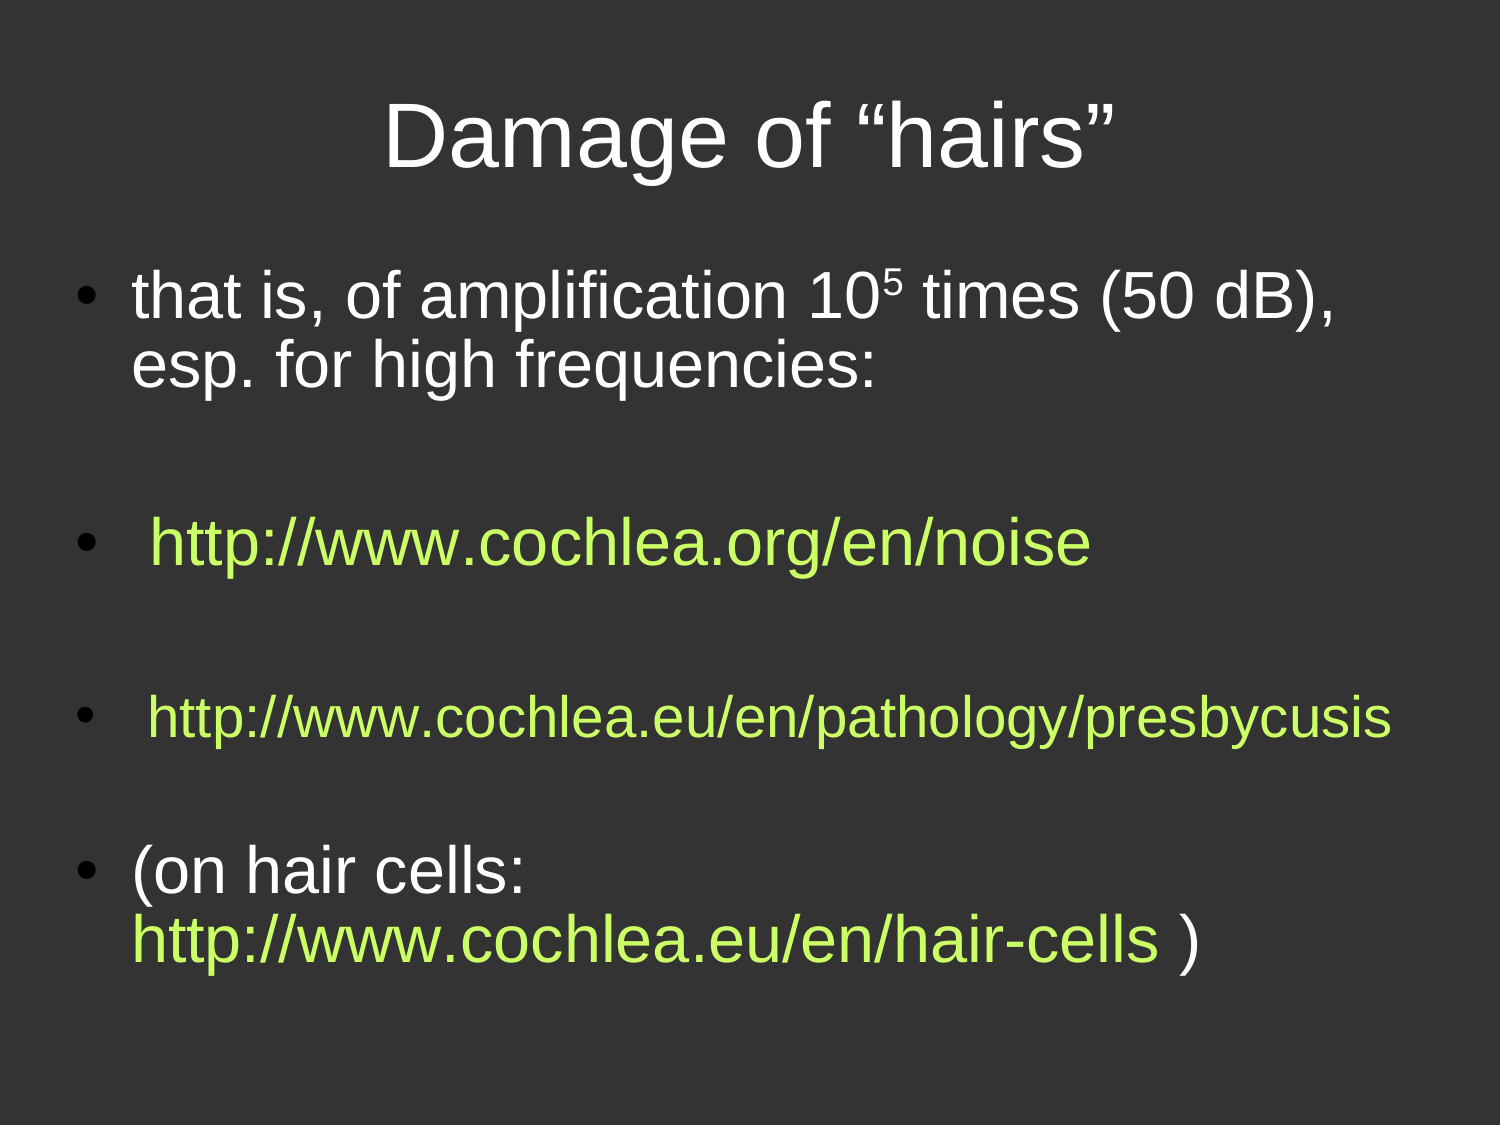

# Damage of “hairs”
that is, of amplification 105 times (50 dB), esp. for high frequencies:
 http://www.cochlea.org/en/noise
 http://www.cochlea.eu/en/pathology/presbycusis
(on hair cells: http://www.cochlea.eu/en/hair-cells )